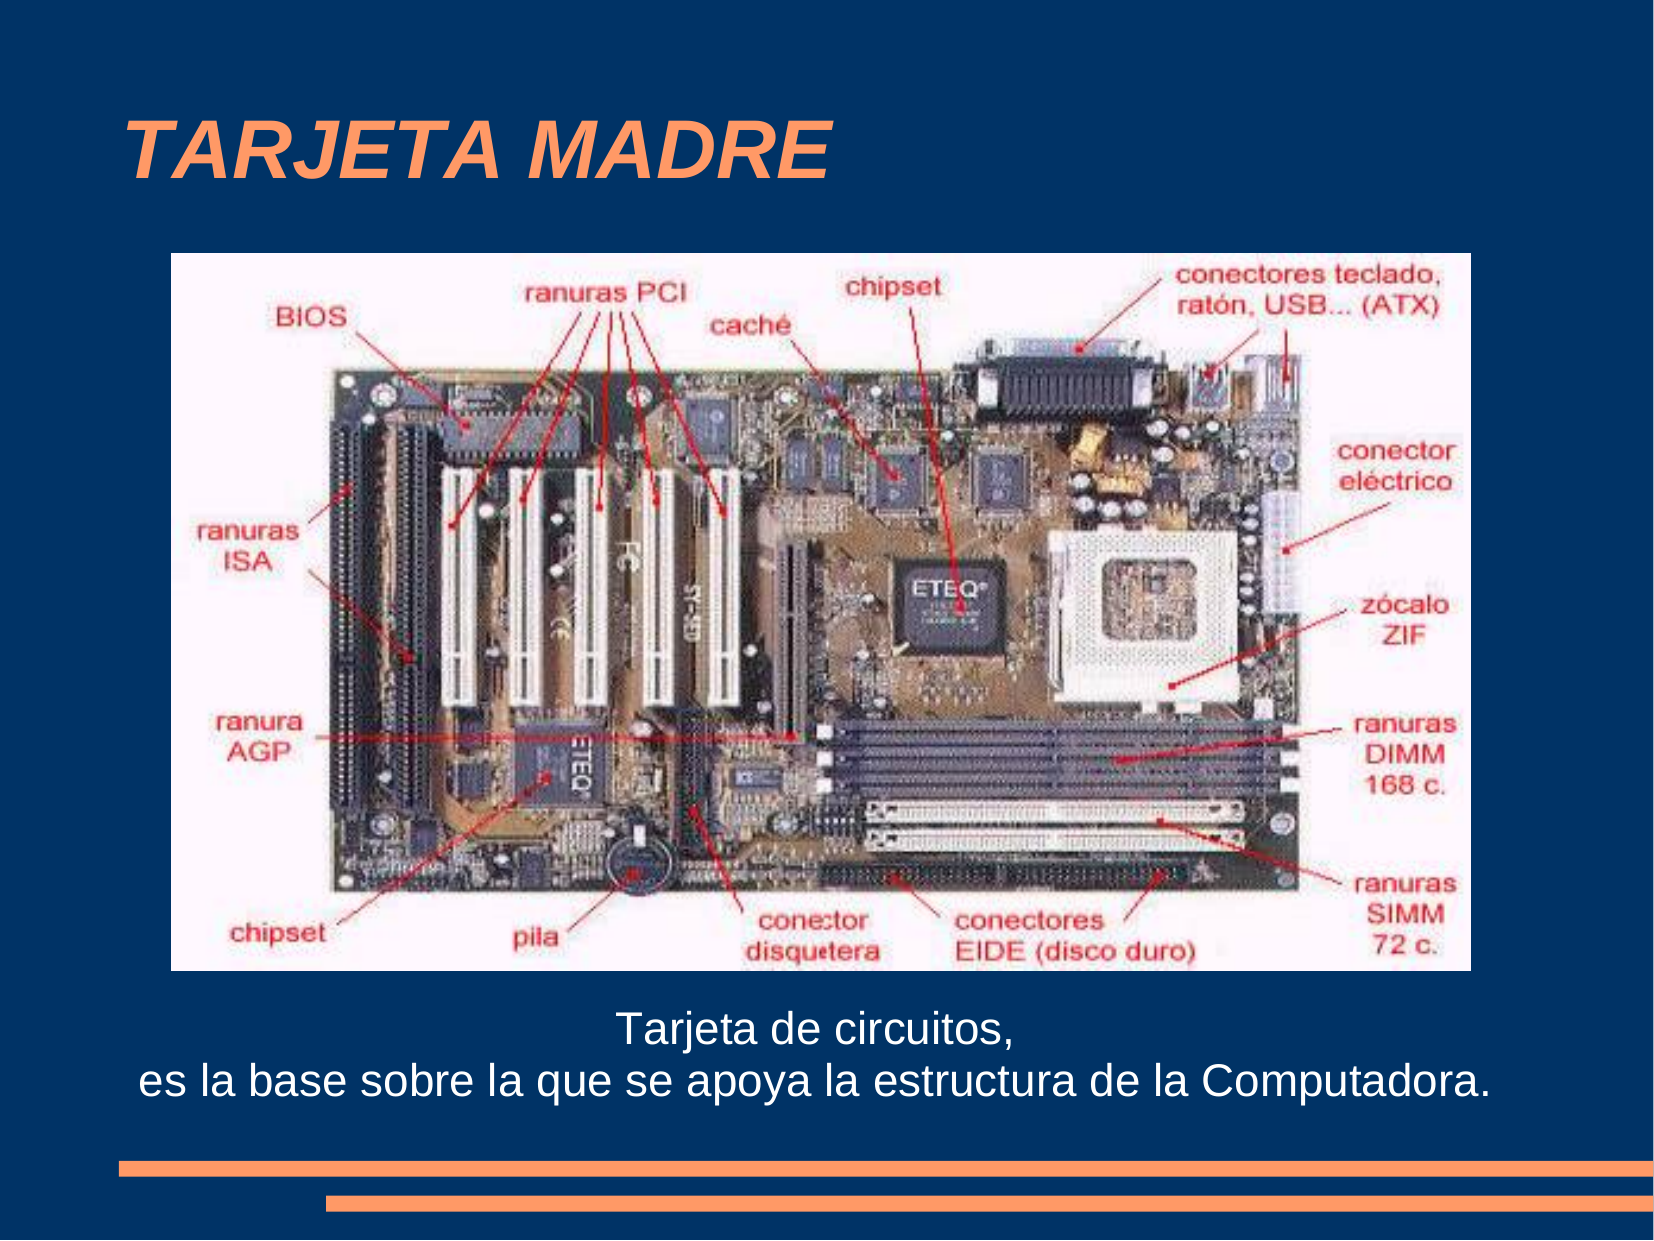

# TARJETA MADRE
Tarjeta de circuitos,
es la base sobre la que se apoya la estructura de la Computadora.